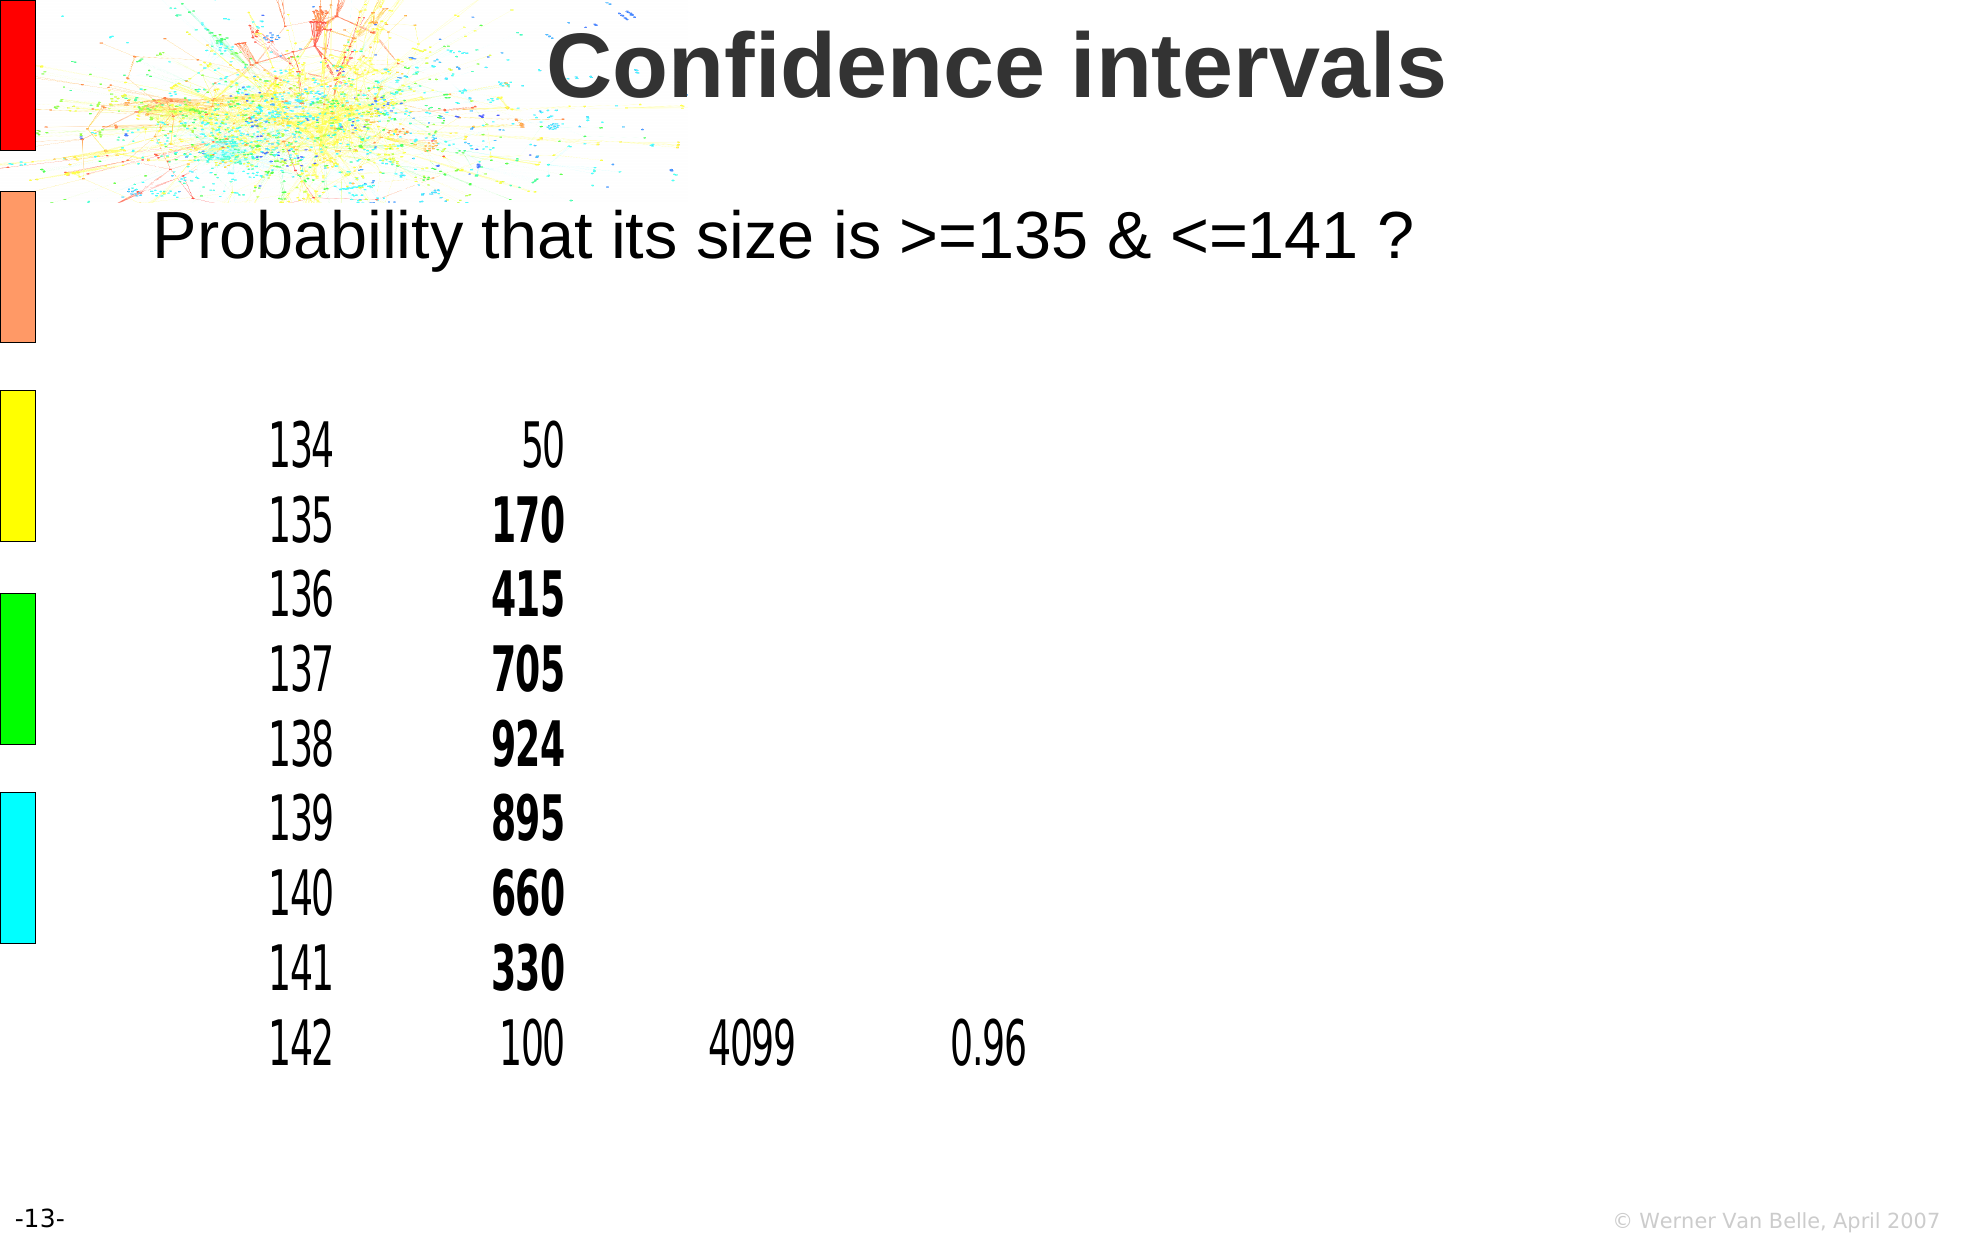

# Confidence intervals
Probability that its size is >=135 & <=141 ?